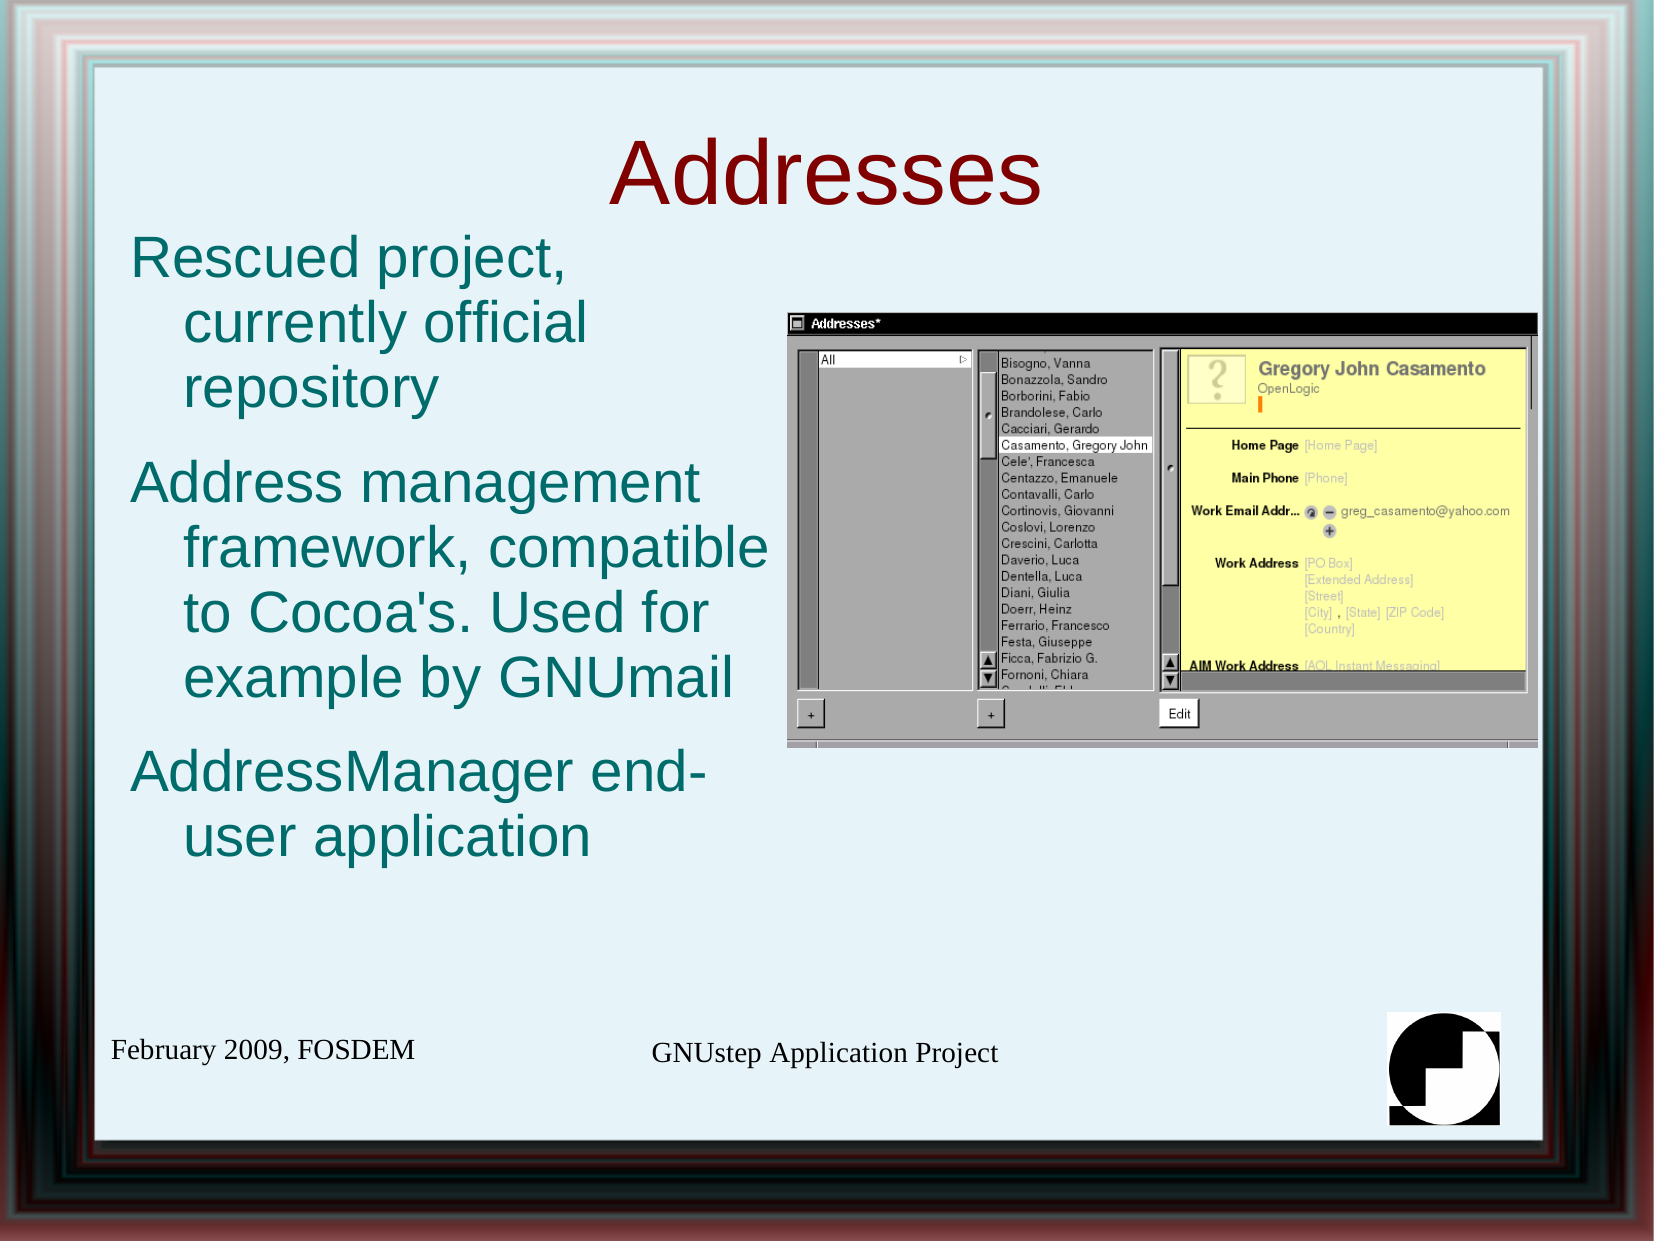

# Addresses
Rescued project, currently official repository
Address management framework, compatible to Cocoa's. Used for example by GNUmail
AddressManager end-user application